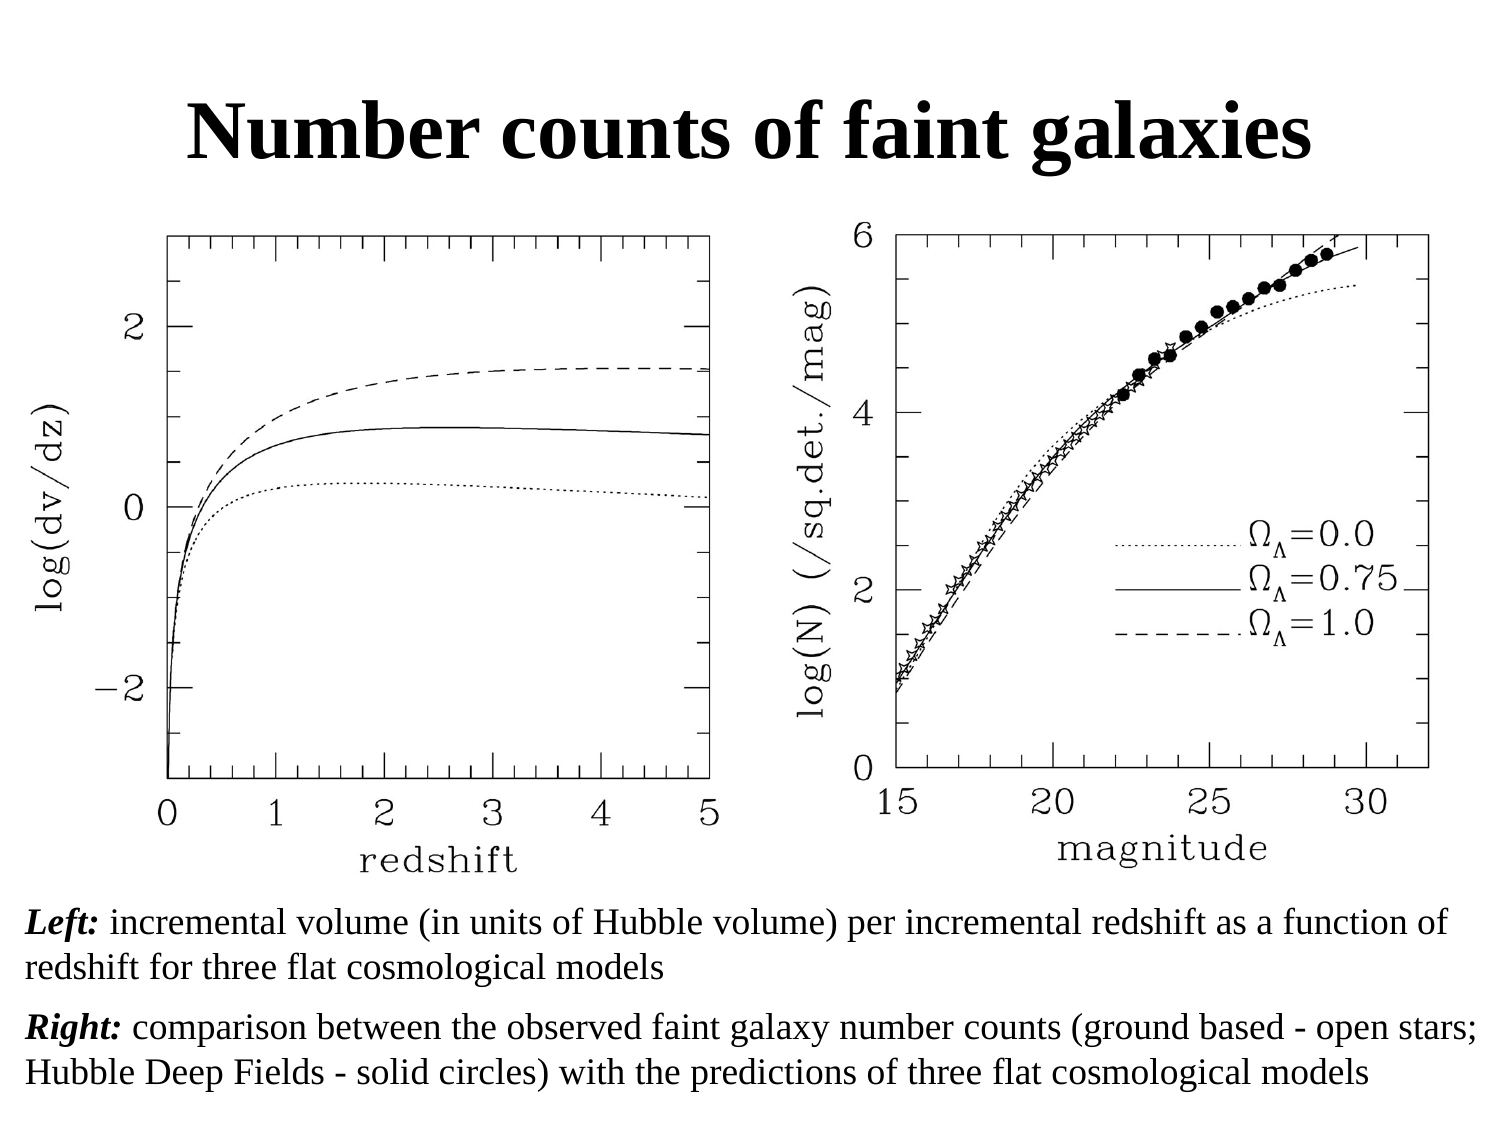

# Number counts of faint galaxies
Left: incremental volume (in units of Hubble volume) per incremental redshift as a function of redshift for three flat cosmological models
Right: comparison between the observed faint galaxy number counts (ground based - open stars; Hubble Deep Fields - solid circles) with the predictions of three flat cosmological models